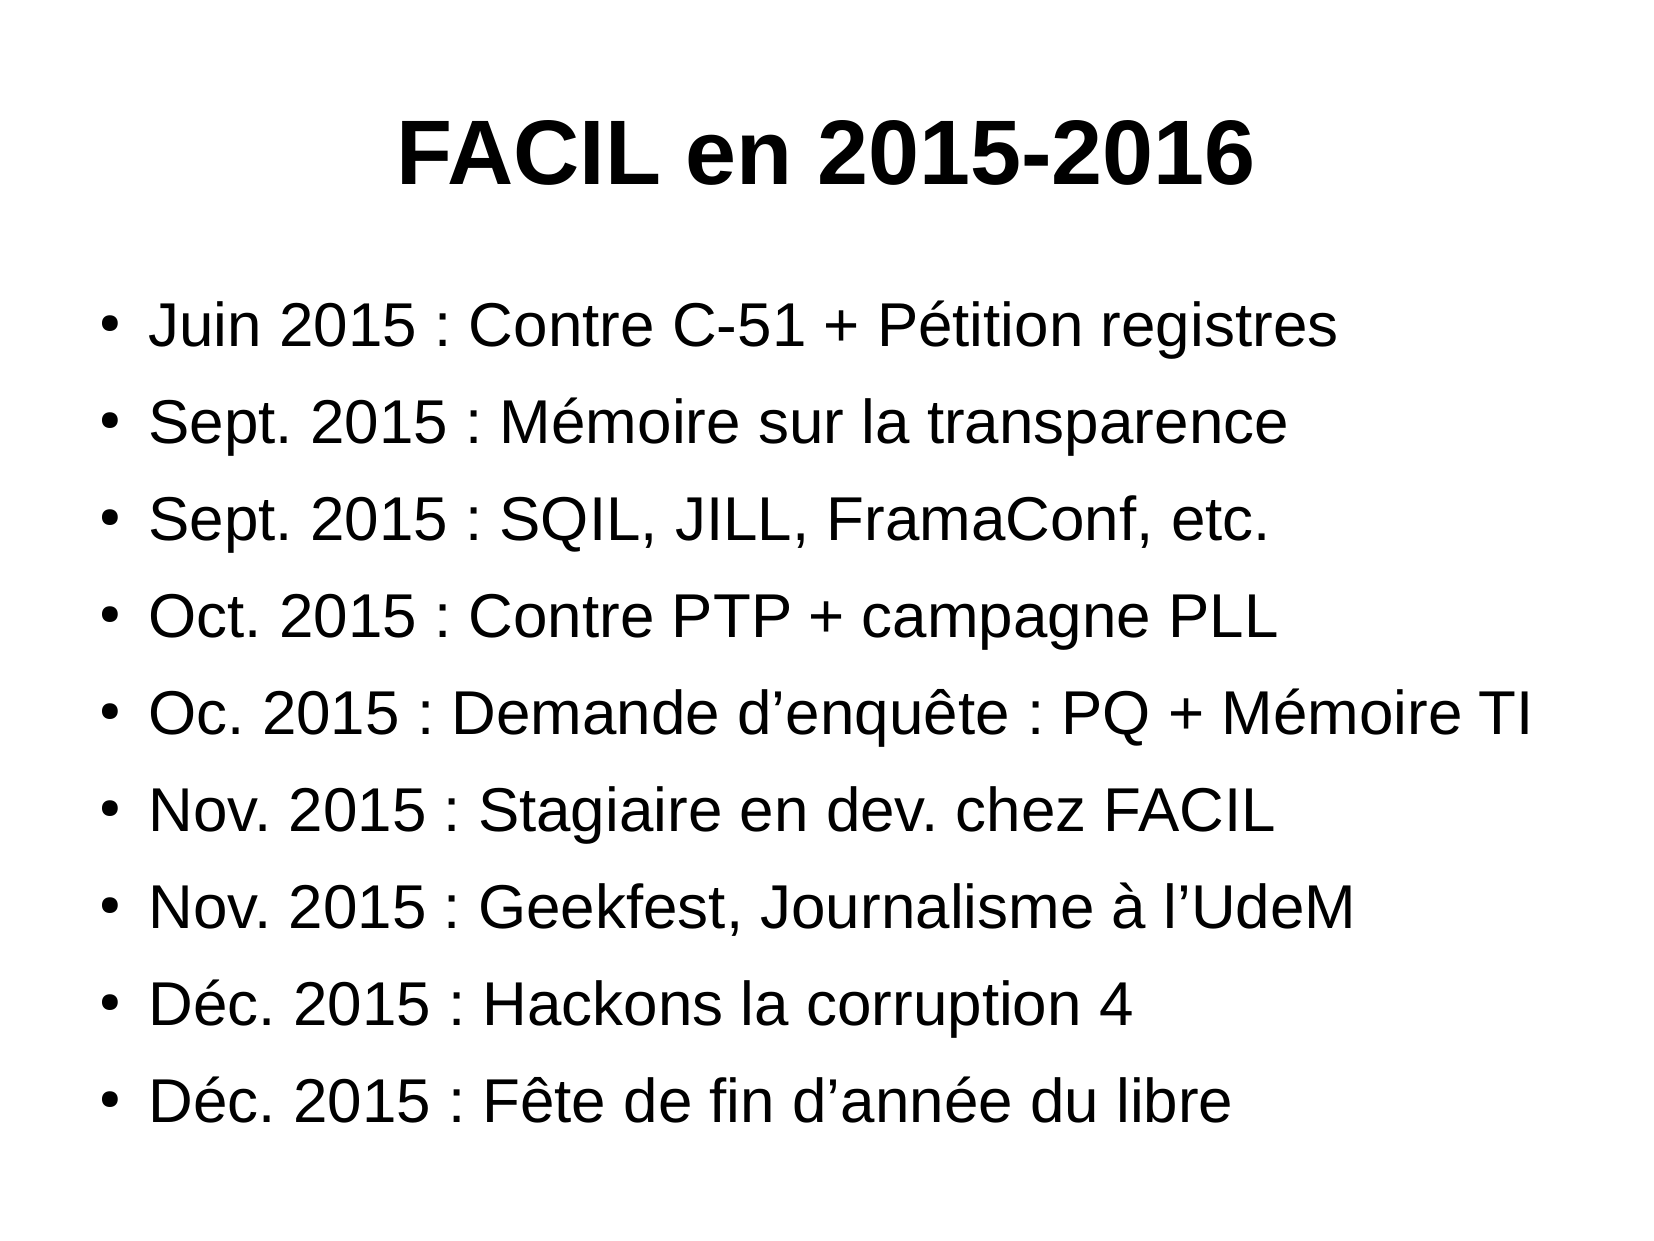

# FACIL en 2015-2016
Juin 2015 : Contre C-51 + Pétition registres
Sept. 2015 : Mémoire sur la transparence
Sept. 2015 : SQIL, JILL, FramaConf, etc.
Oct. 2015 : Contre PTP + campagne PLL
Oc. 2015 : Demande d’enquête : PQ + Mémoire TI
Nov. 2015 : Stagiaire en dev. chez FACIL
Nov. 2015 : Geekfest, Journalisme à l’UdeM
Déc. 2015 : Hackons la corruption 4
Déc. 2015 : Fête de fin d’année du libre